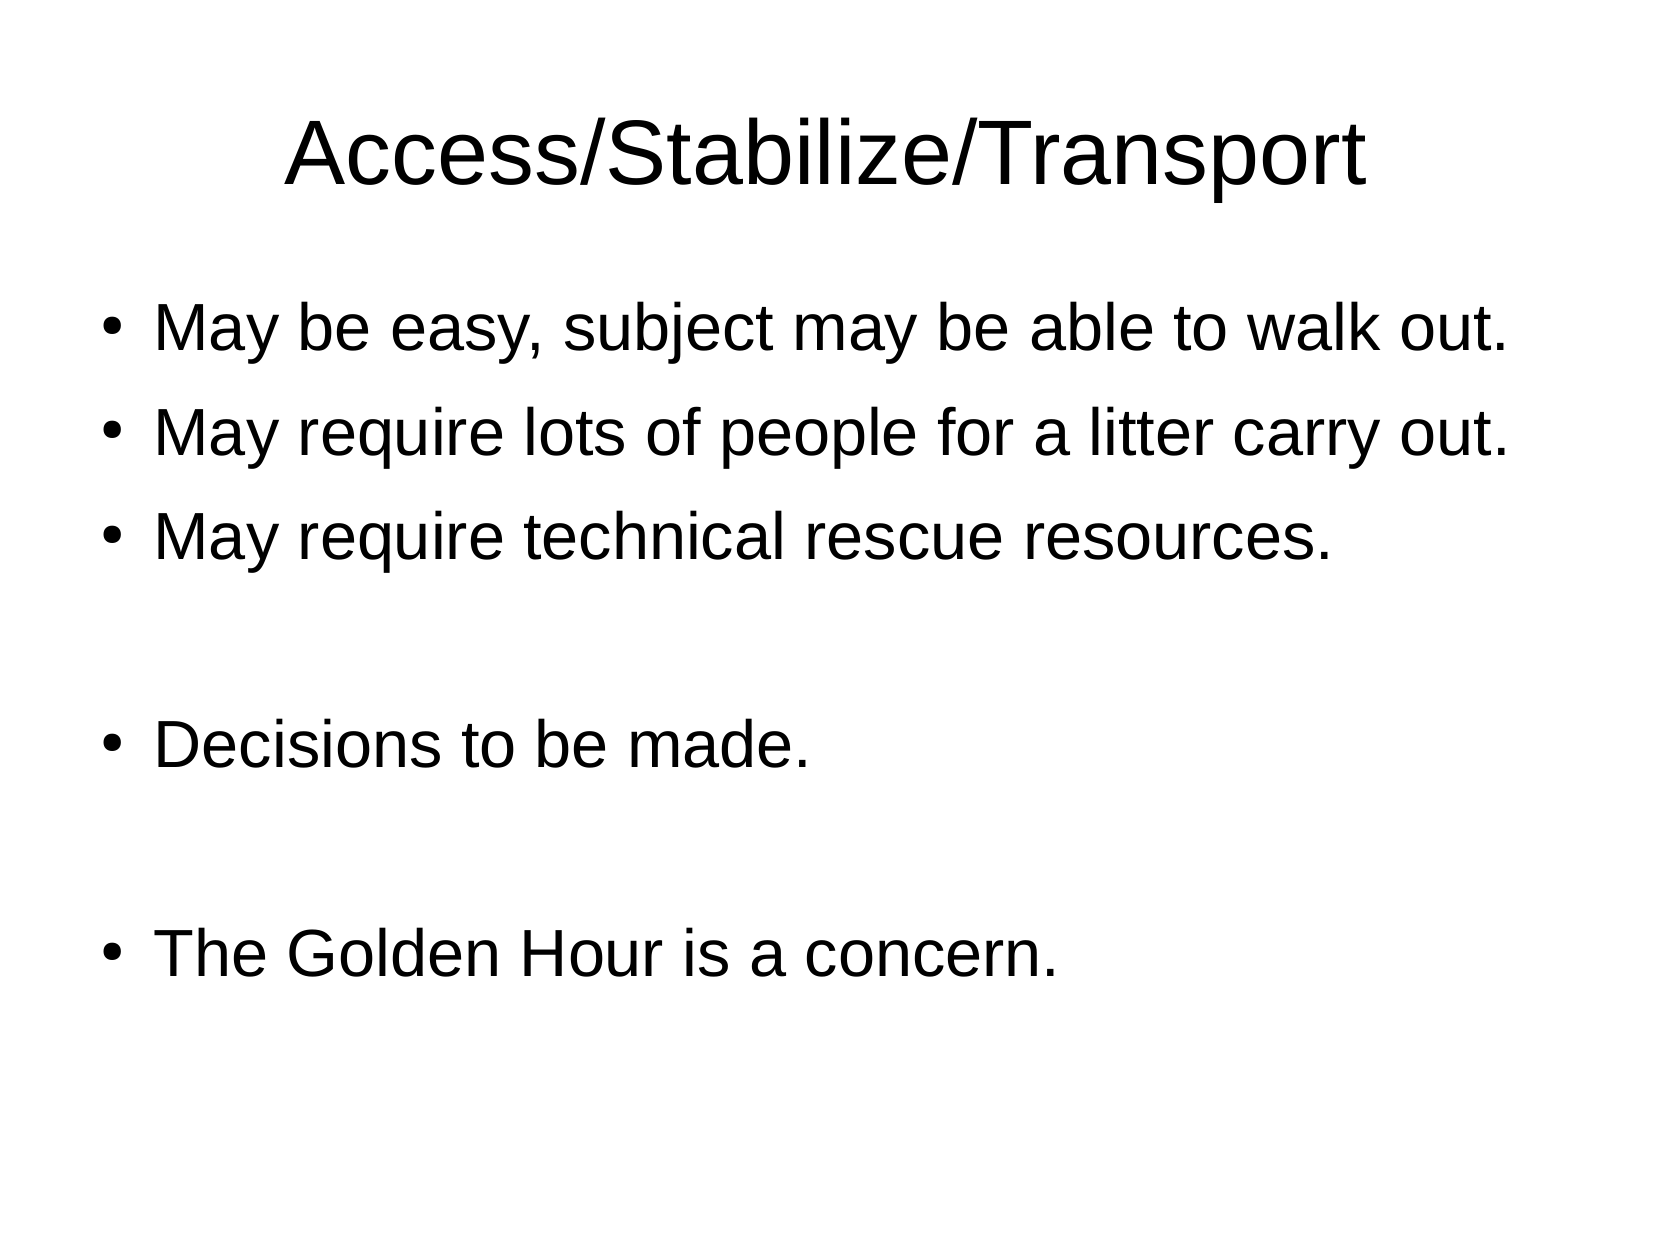

# Access/Stabilize/Transport
May be easy, subject may be able to walk out.
May require lots of people for a litter carry out.
May require technical rescue resources.
Decisions to be made.
The Golden Hour is a concern.